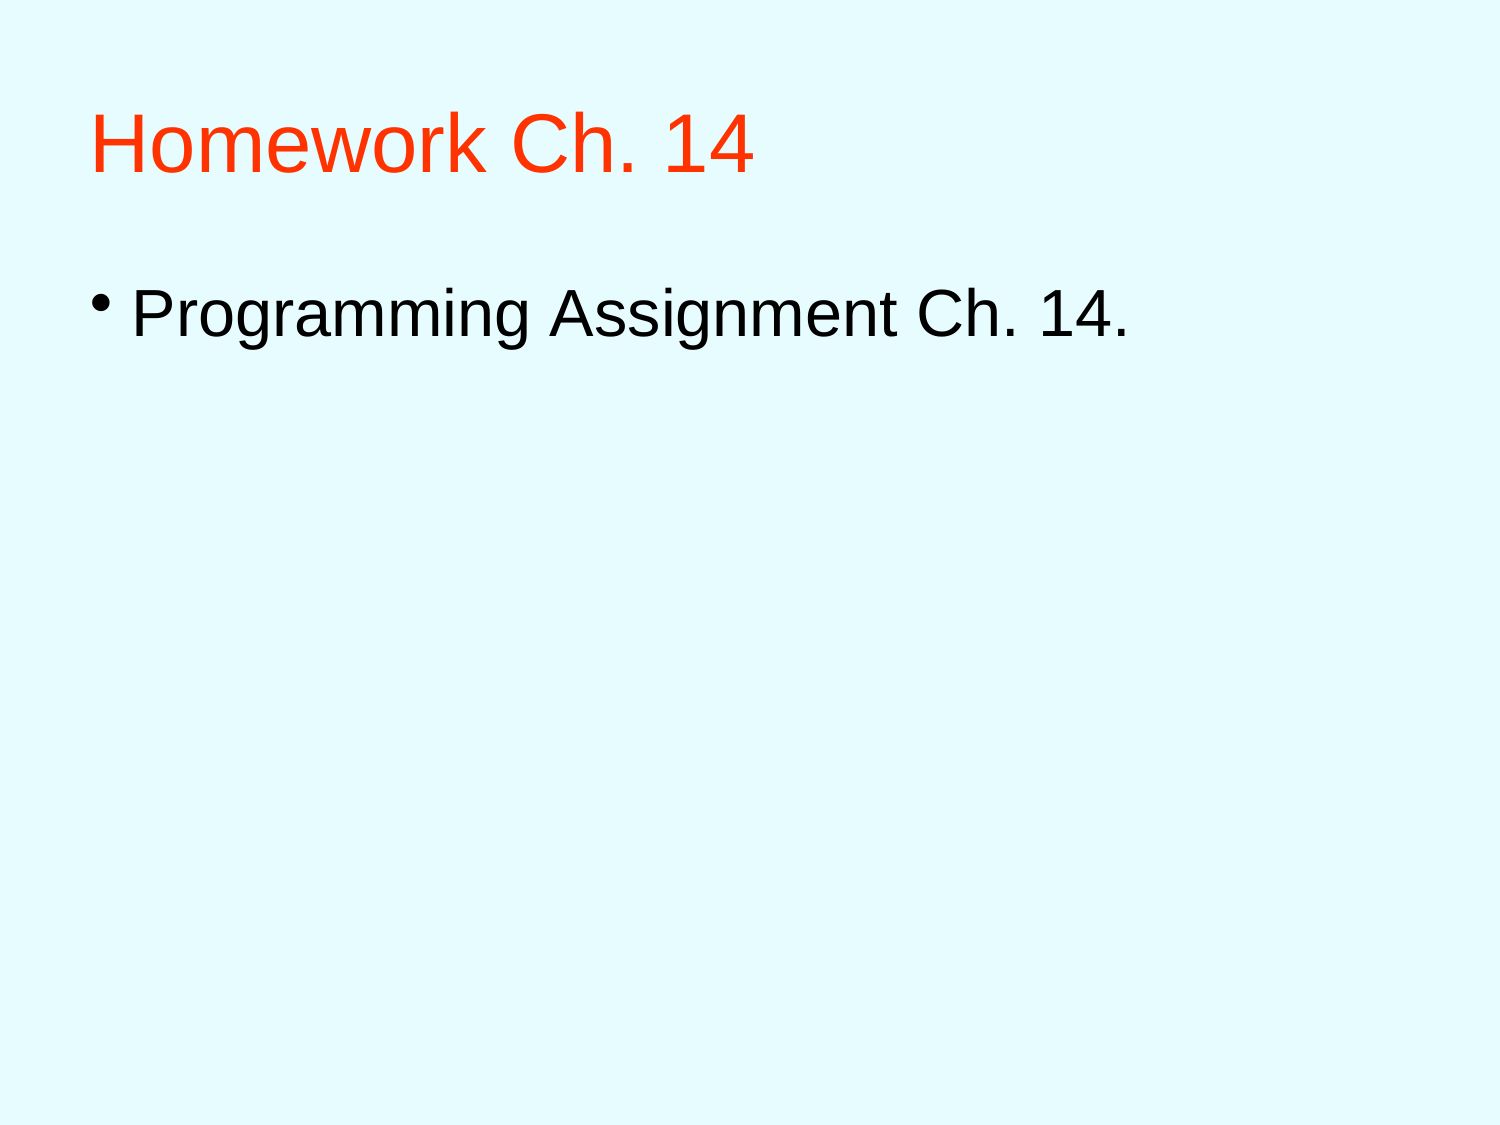

# Homework Ch. 14
 Programming Assignment Ch. 14.